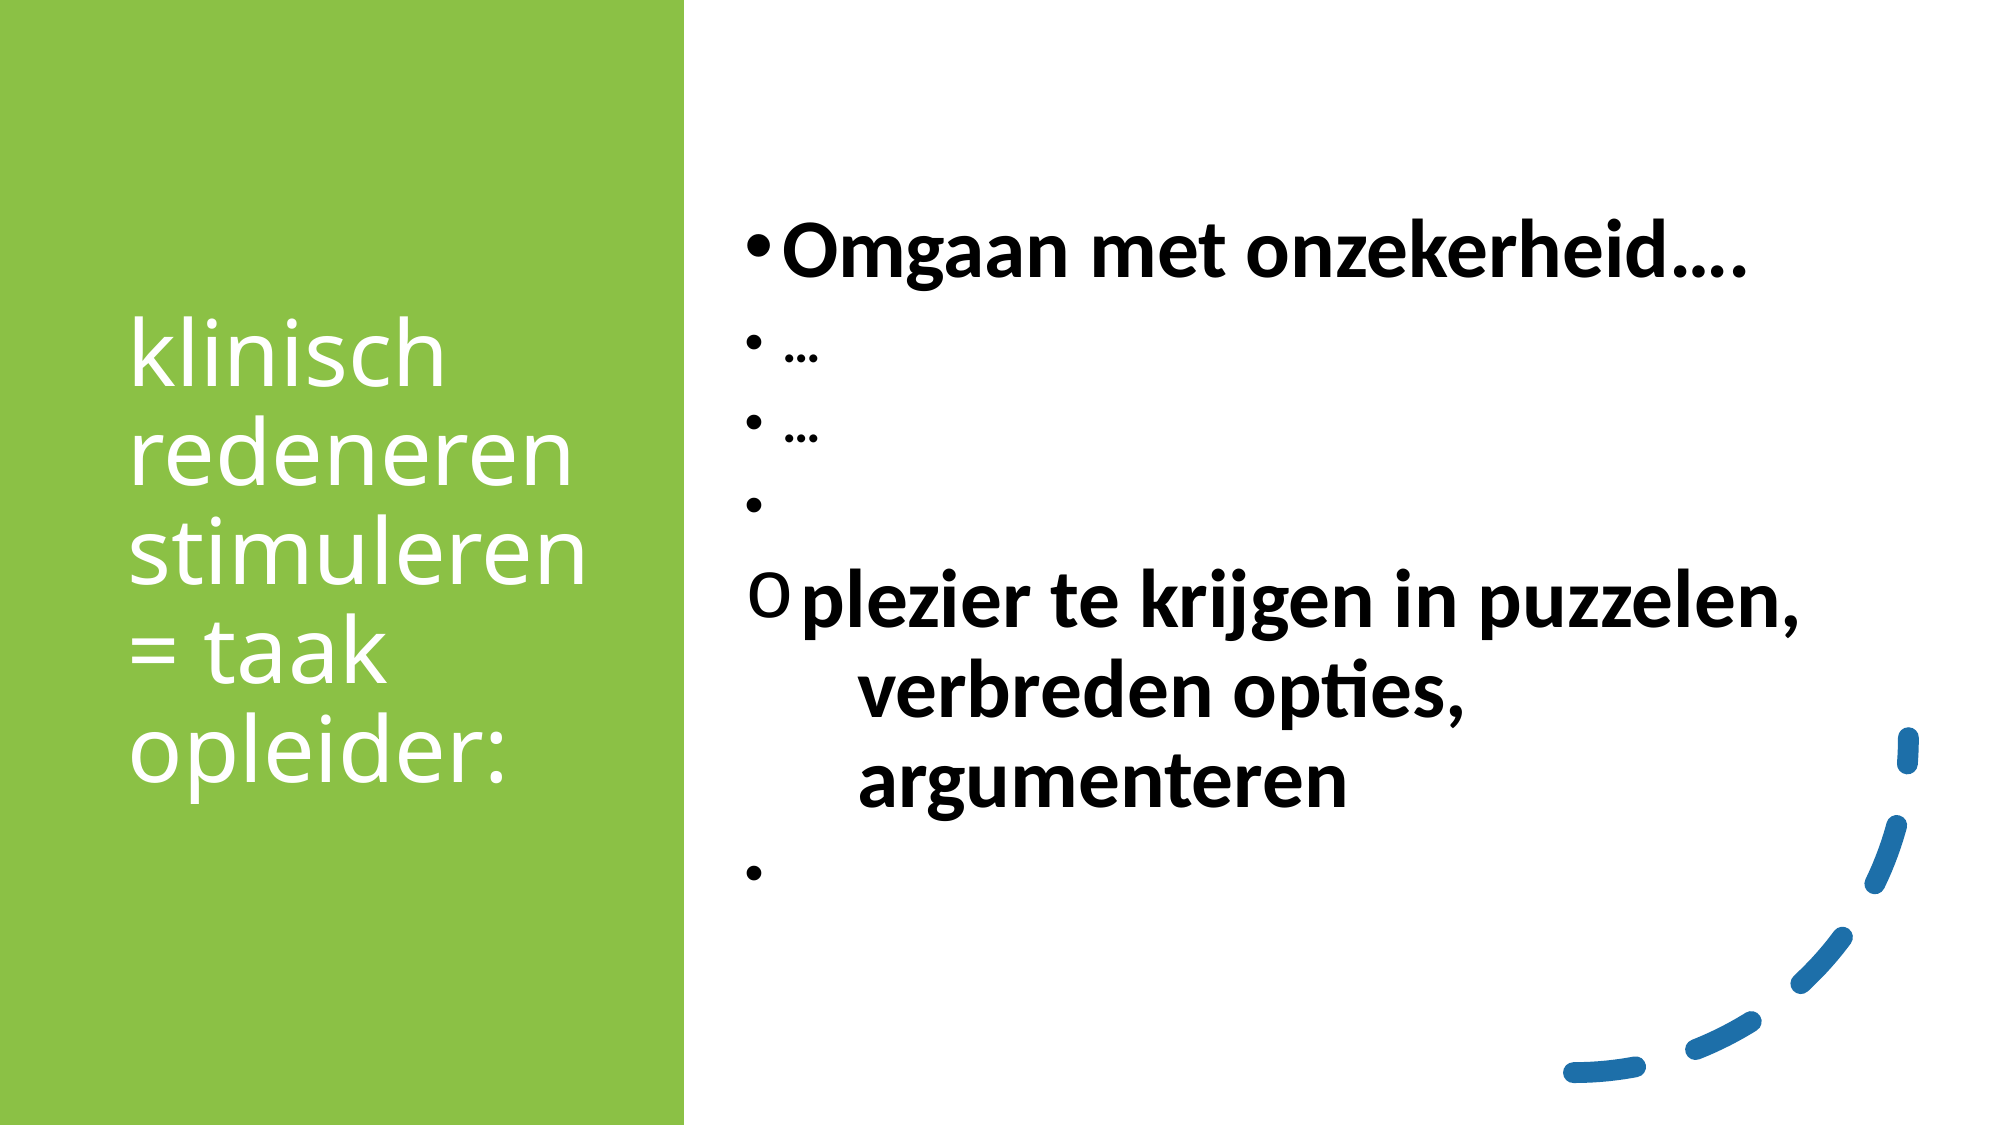

# klinisch redeneren stimuleren = taak opleider:
Omgaan met onzekerheid….
…
…
plezier te krijgen in puzzelen, verbreden opties, argumenteren